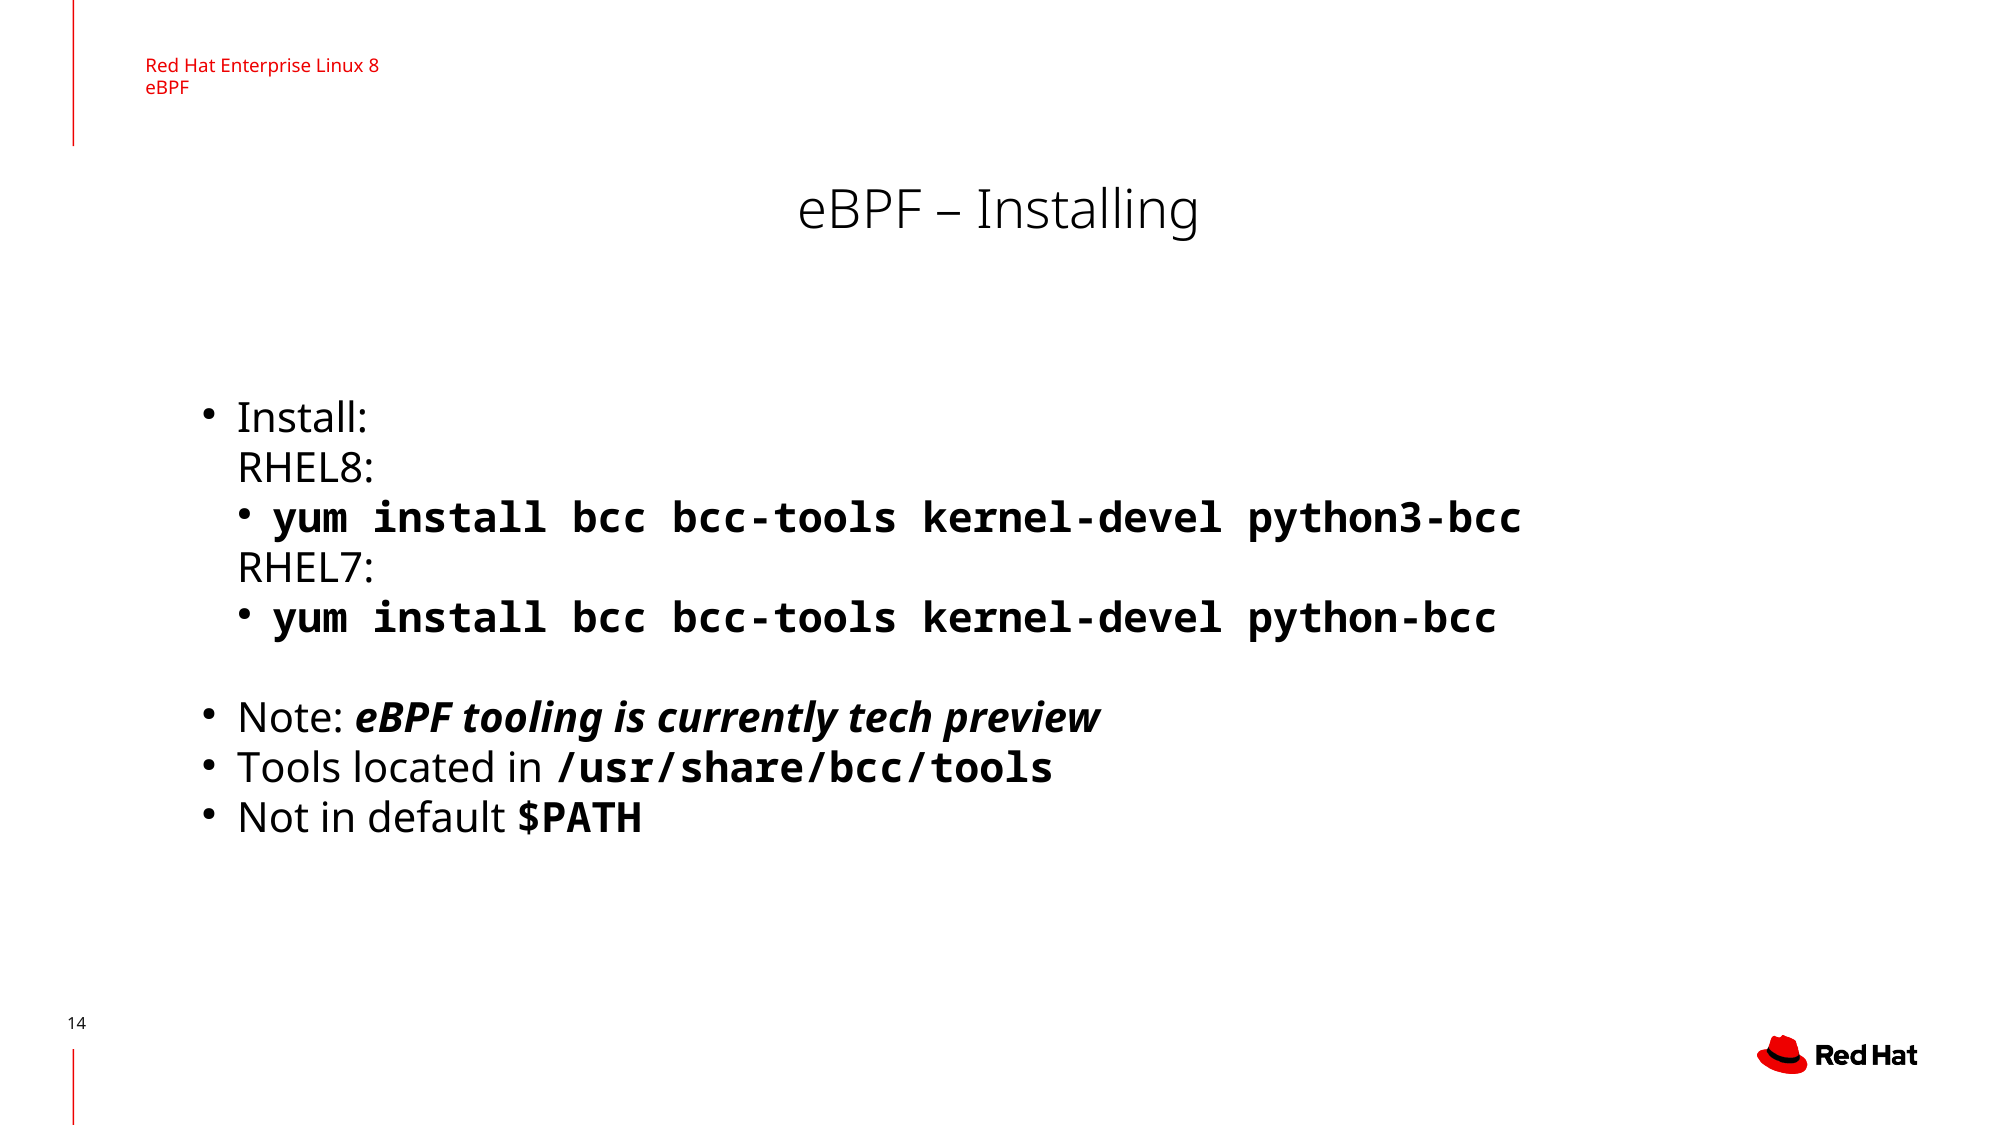

Red Hat Enterprise Linux 8
eBPF
# eBPF – Installing
Install:
RHEL8:
yum install bcc bcc-tools kernel-devel python3-bcc
RHEL7:
yum install bcc bcc-tools kernel-devel python-bcc
Note: eBPF tooling is currently tech preview
Tools located in /usr/share/bcc/tools
Not in default $PATH
14